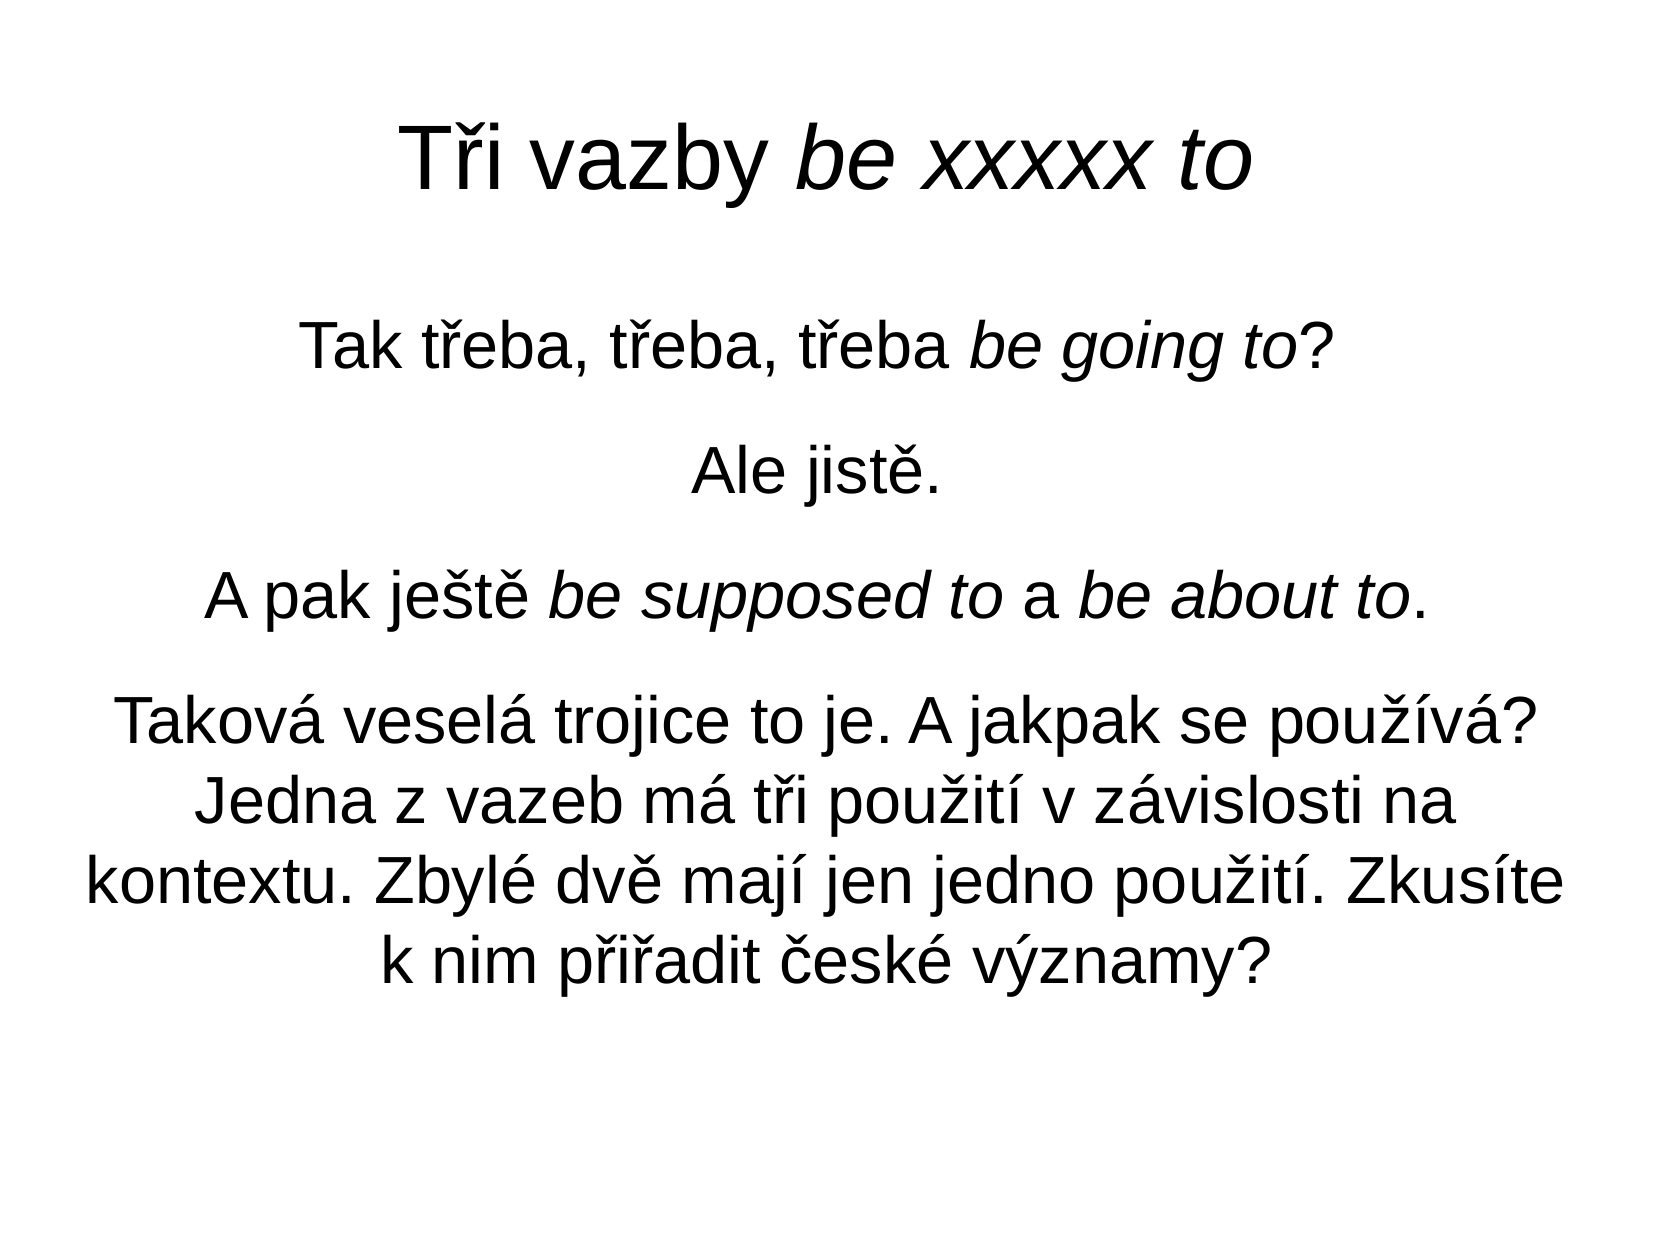

Tři vazby be xxxxx to
Tak třeba, třeba, třeba be going to?
Ale jistě.
A pak ještě be supposed to a be about to.
Taková veselá trojice to je. A jakpak se používá? Jedna z vazeb má tři použití v závislosti na kontextu. Zbylé dvě mají jen jedno použití. Zkusíte k nim přiřadit české významy?